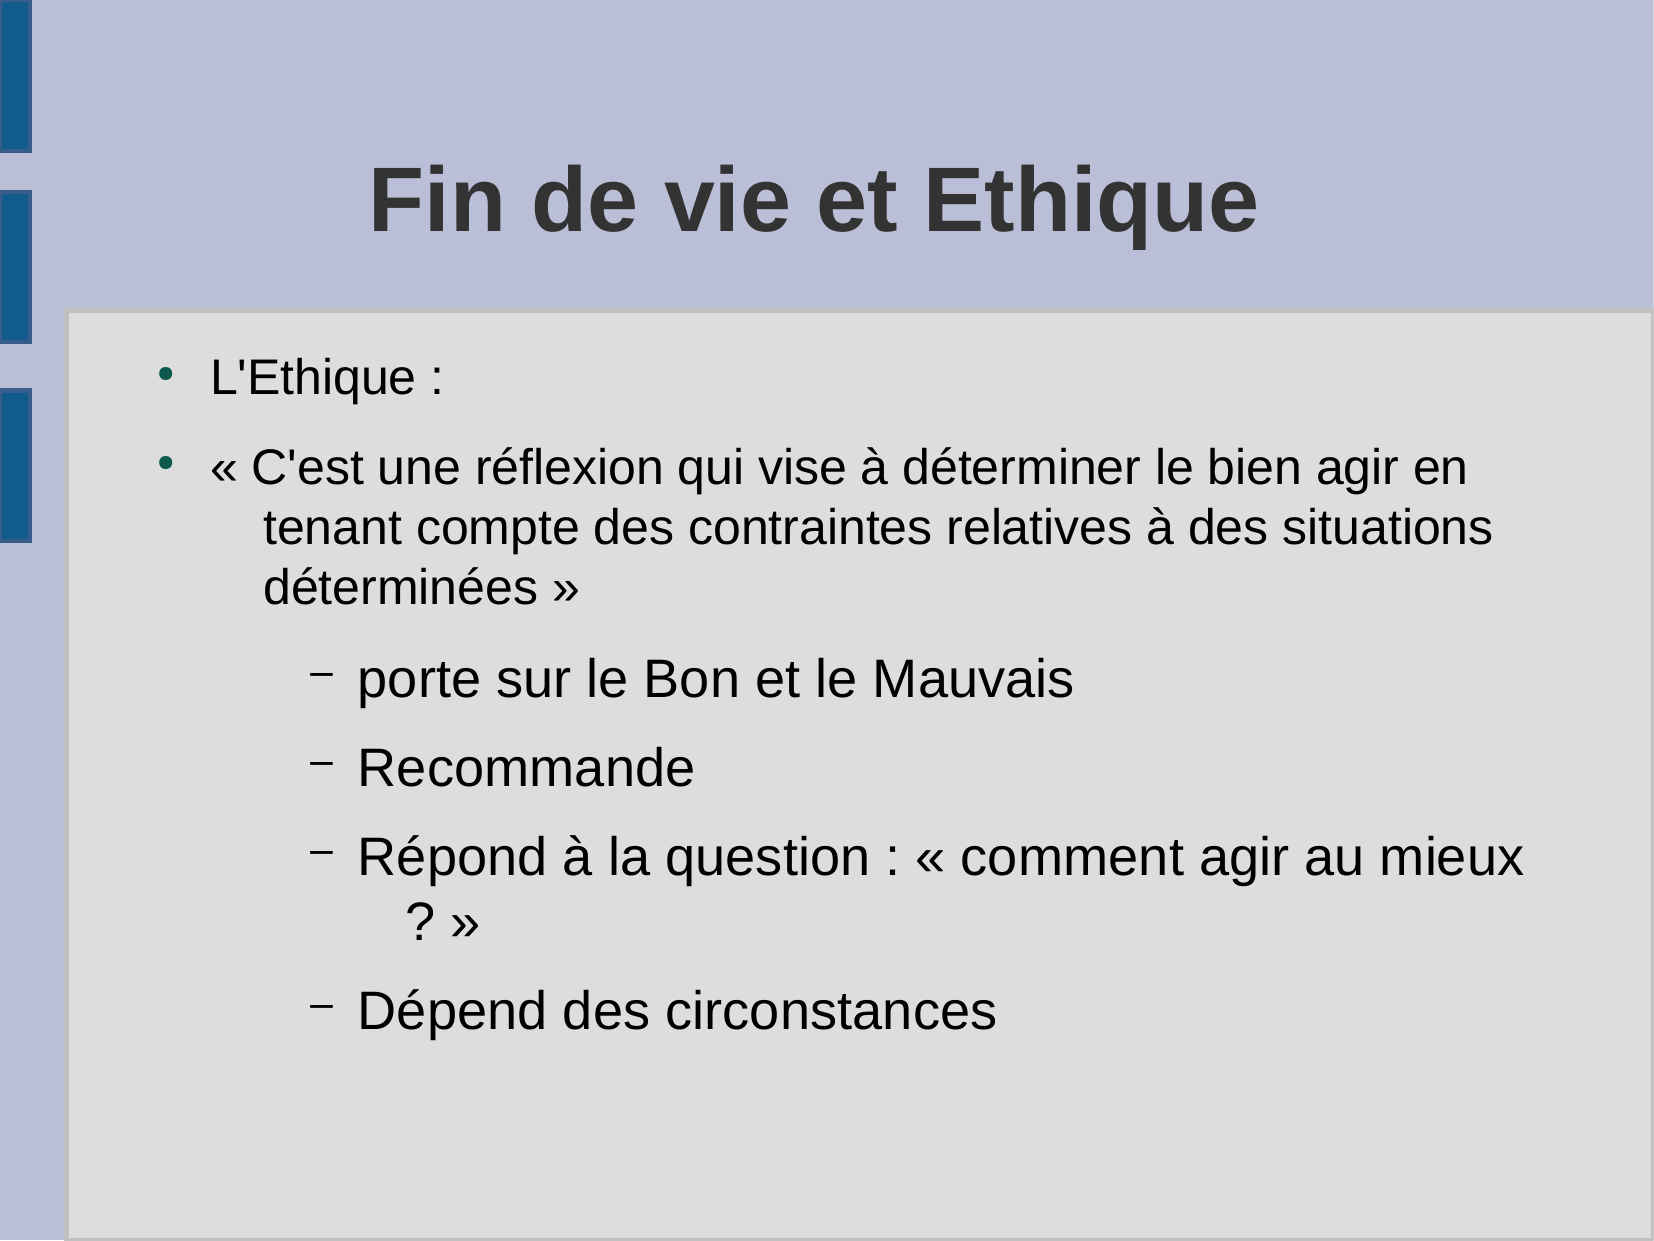

# Fin de vie et Ethique
L'Ethique :
« C'est une réflexion qui vise à déterminer le bien agir en tenant compte des contraintes relatives à des situations déterminées »
porte sur le Bon et le Mauvais
Recommande
Répond à la question : « comment agir au mieux ? »
Dépend des circonstances